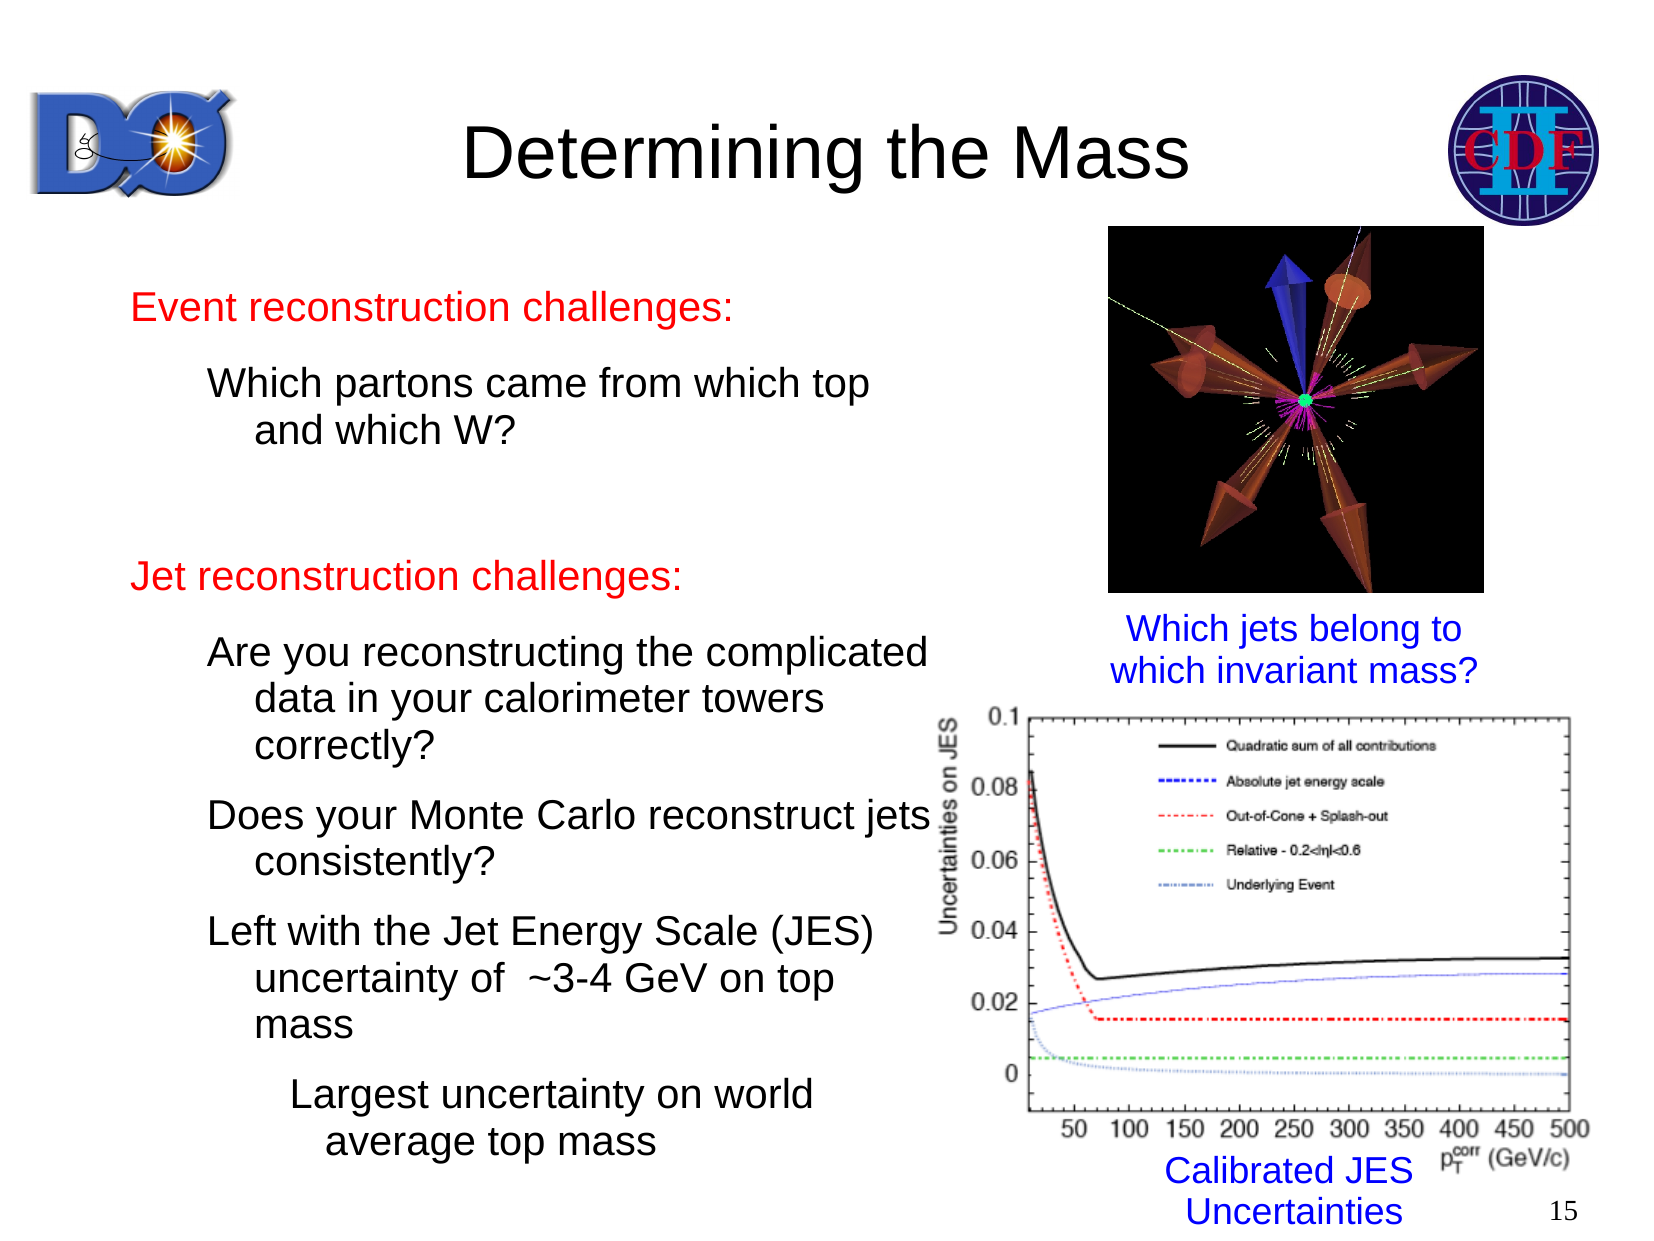

# Determining the Mass
Event reconstruction challenges:
Which partons came from which top and which W?
Jet reconstruction challenges:
Are you reconstructing the complicated data in your calorimeter towers correctly?
Does your Monte Carlo reconstruct jets consistently?
Left with the Jet Energy Scale (JES) uncertainty of ~3-4 GeV on top mass
Largest uncertainty on world average top mass
Which jets belong to which invariant mass?
Calibrated JES Uncertainties
15